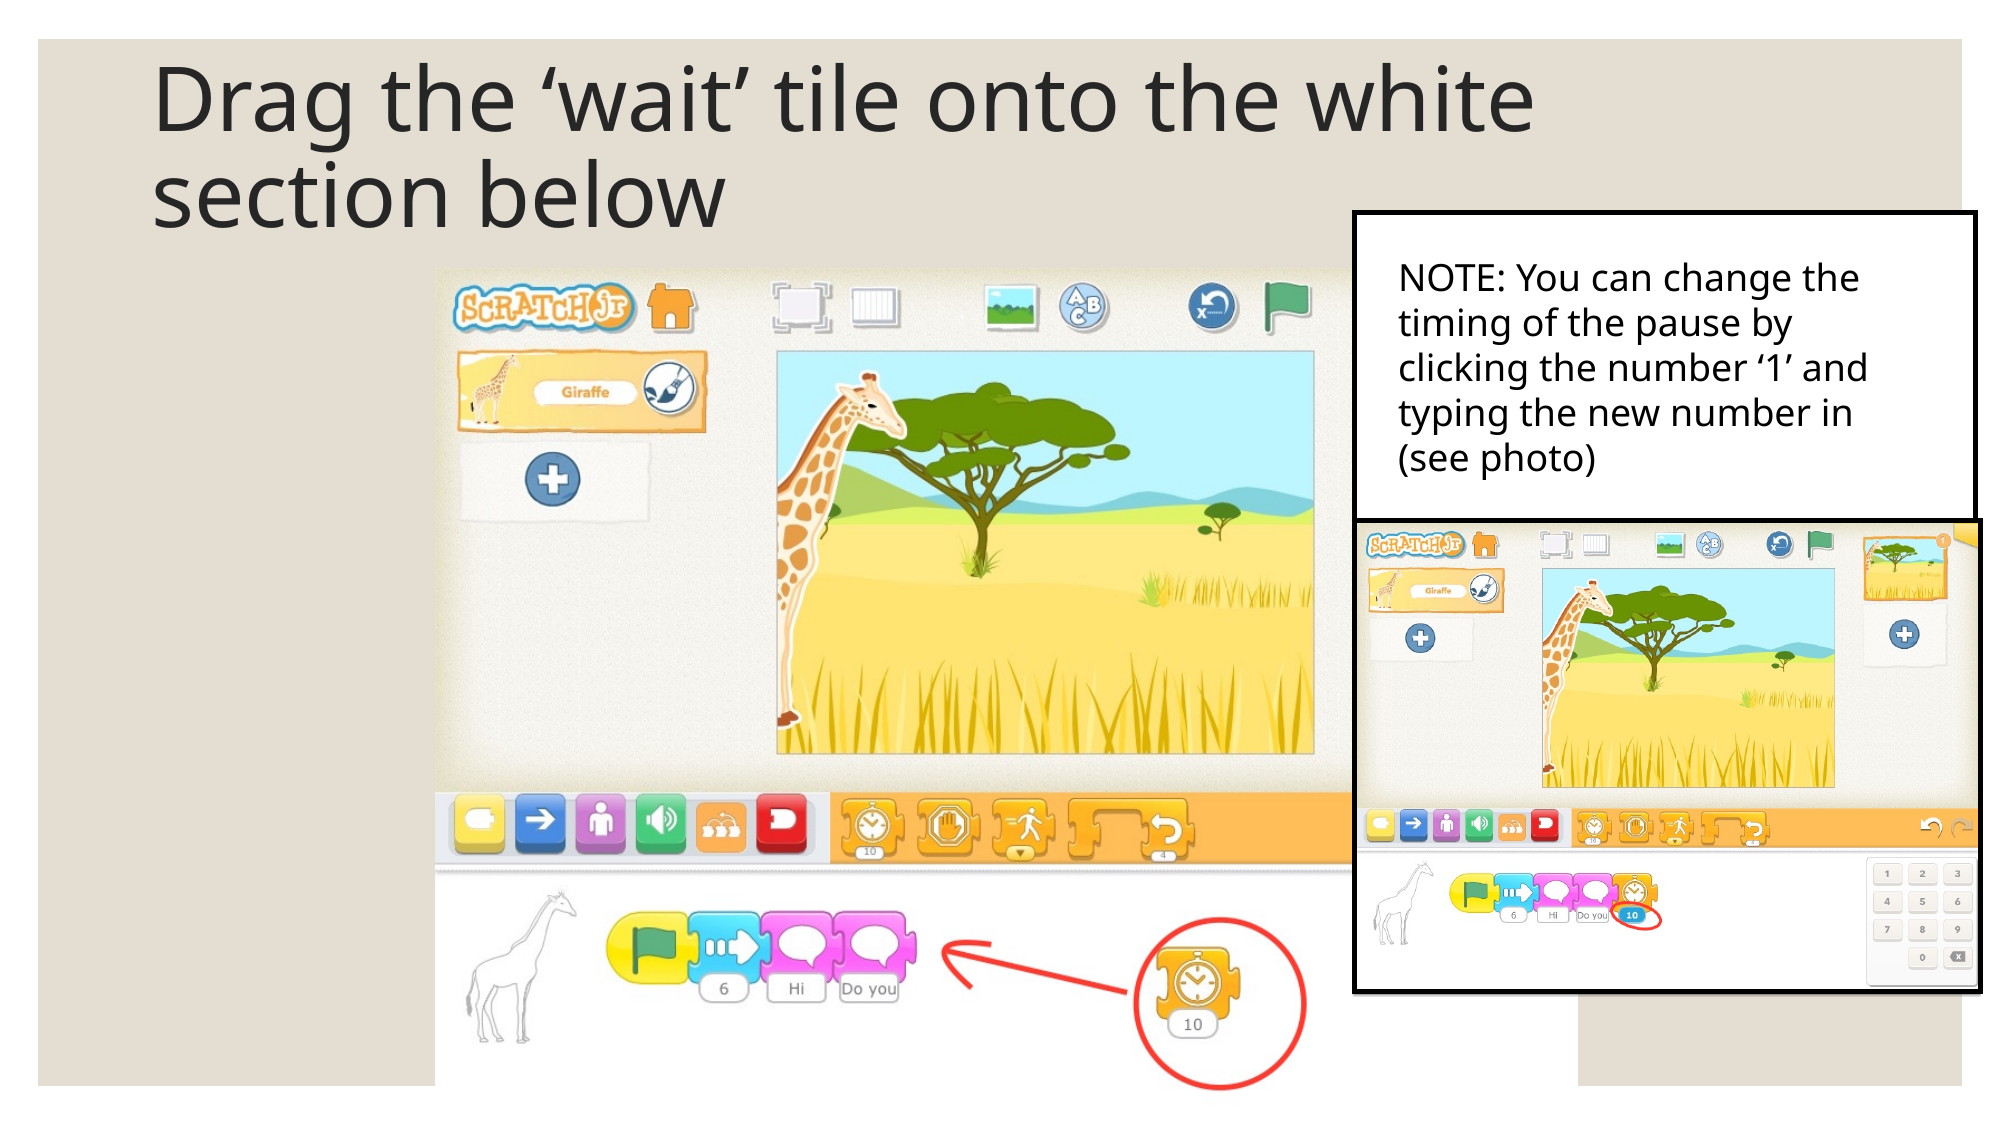

# Drag the ‘wait’ tile onto the white section below
NOTE: You can change the timing of the pause by clicking the number ‘1’ and typing the new number in (see photo)